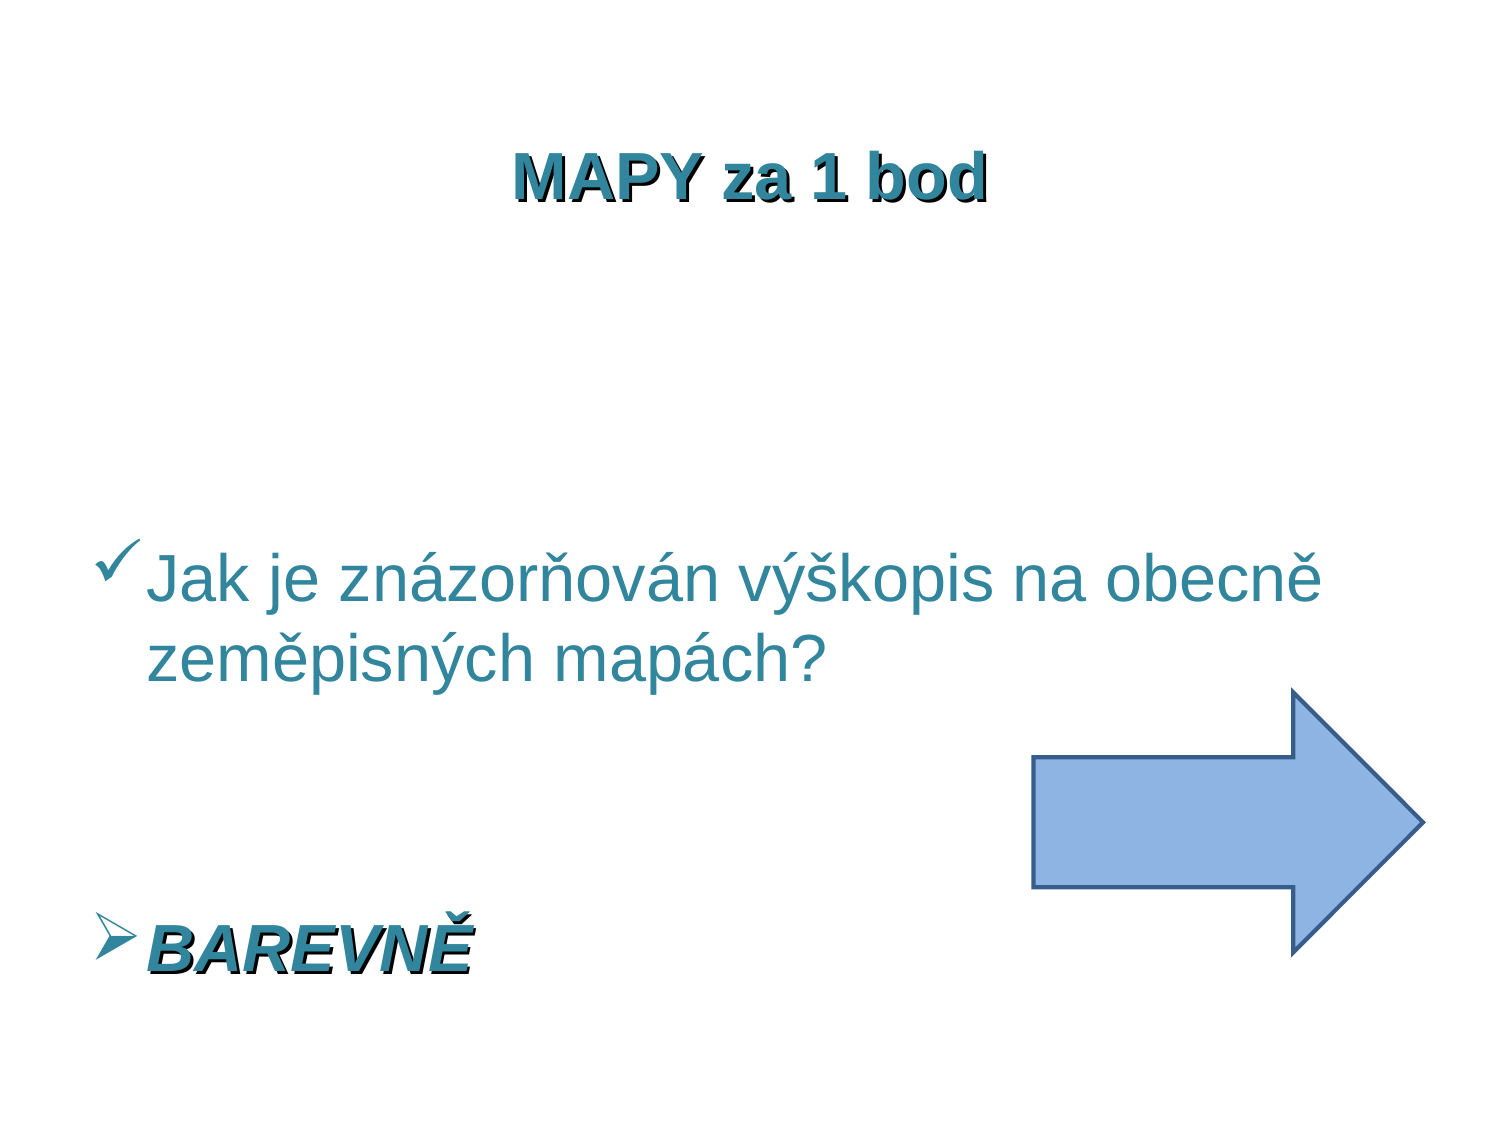

# MAPY za 1 bod
Jak je znázorňován výškopis na obecně zeměpisných mapách?
BAREVNĚ